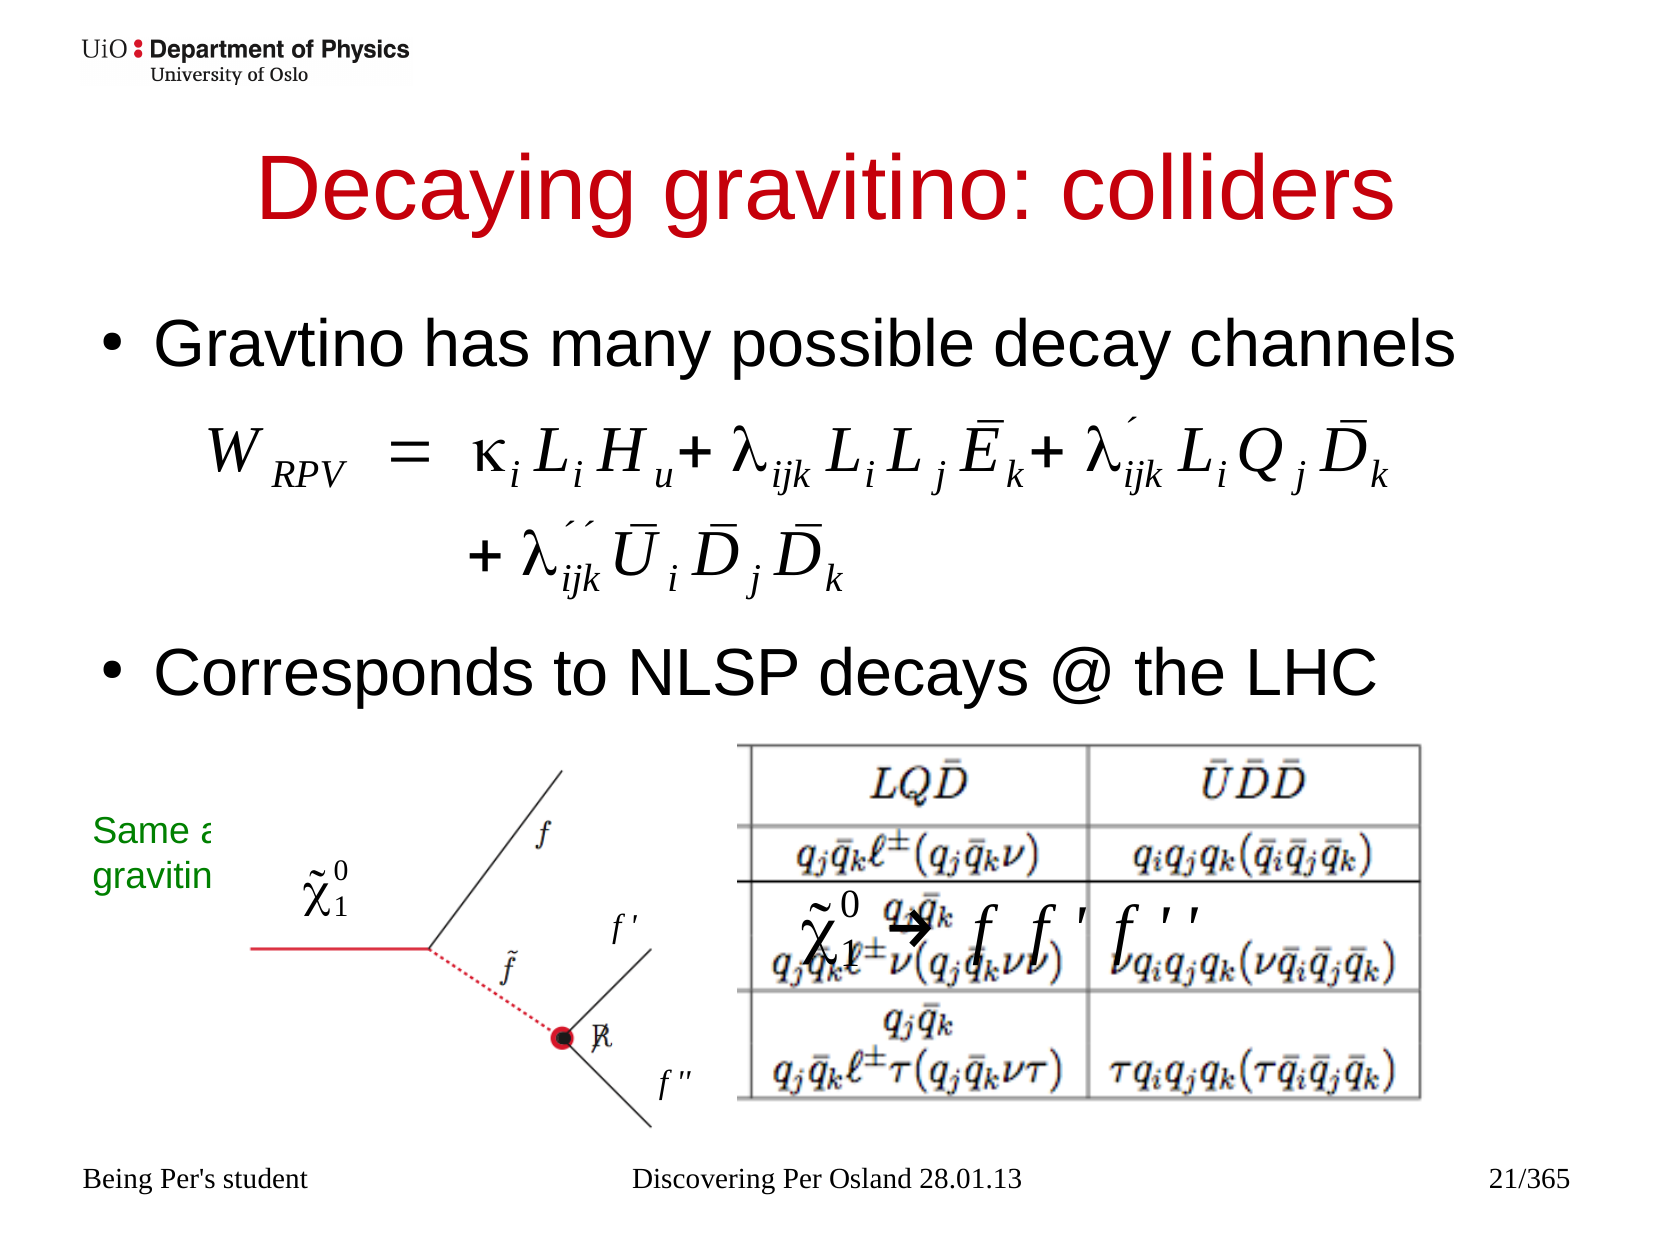

# Decaying gravitino: colliders
Gravtino has many possible decay channels
Corresponds to NLSP decays @ the LHC
Same as
gravitino
f '
f ''
Being Per's student
Discovering Per Osland 28.01.13
21